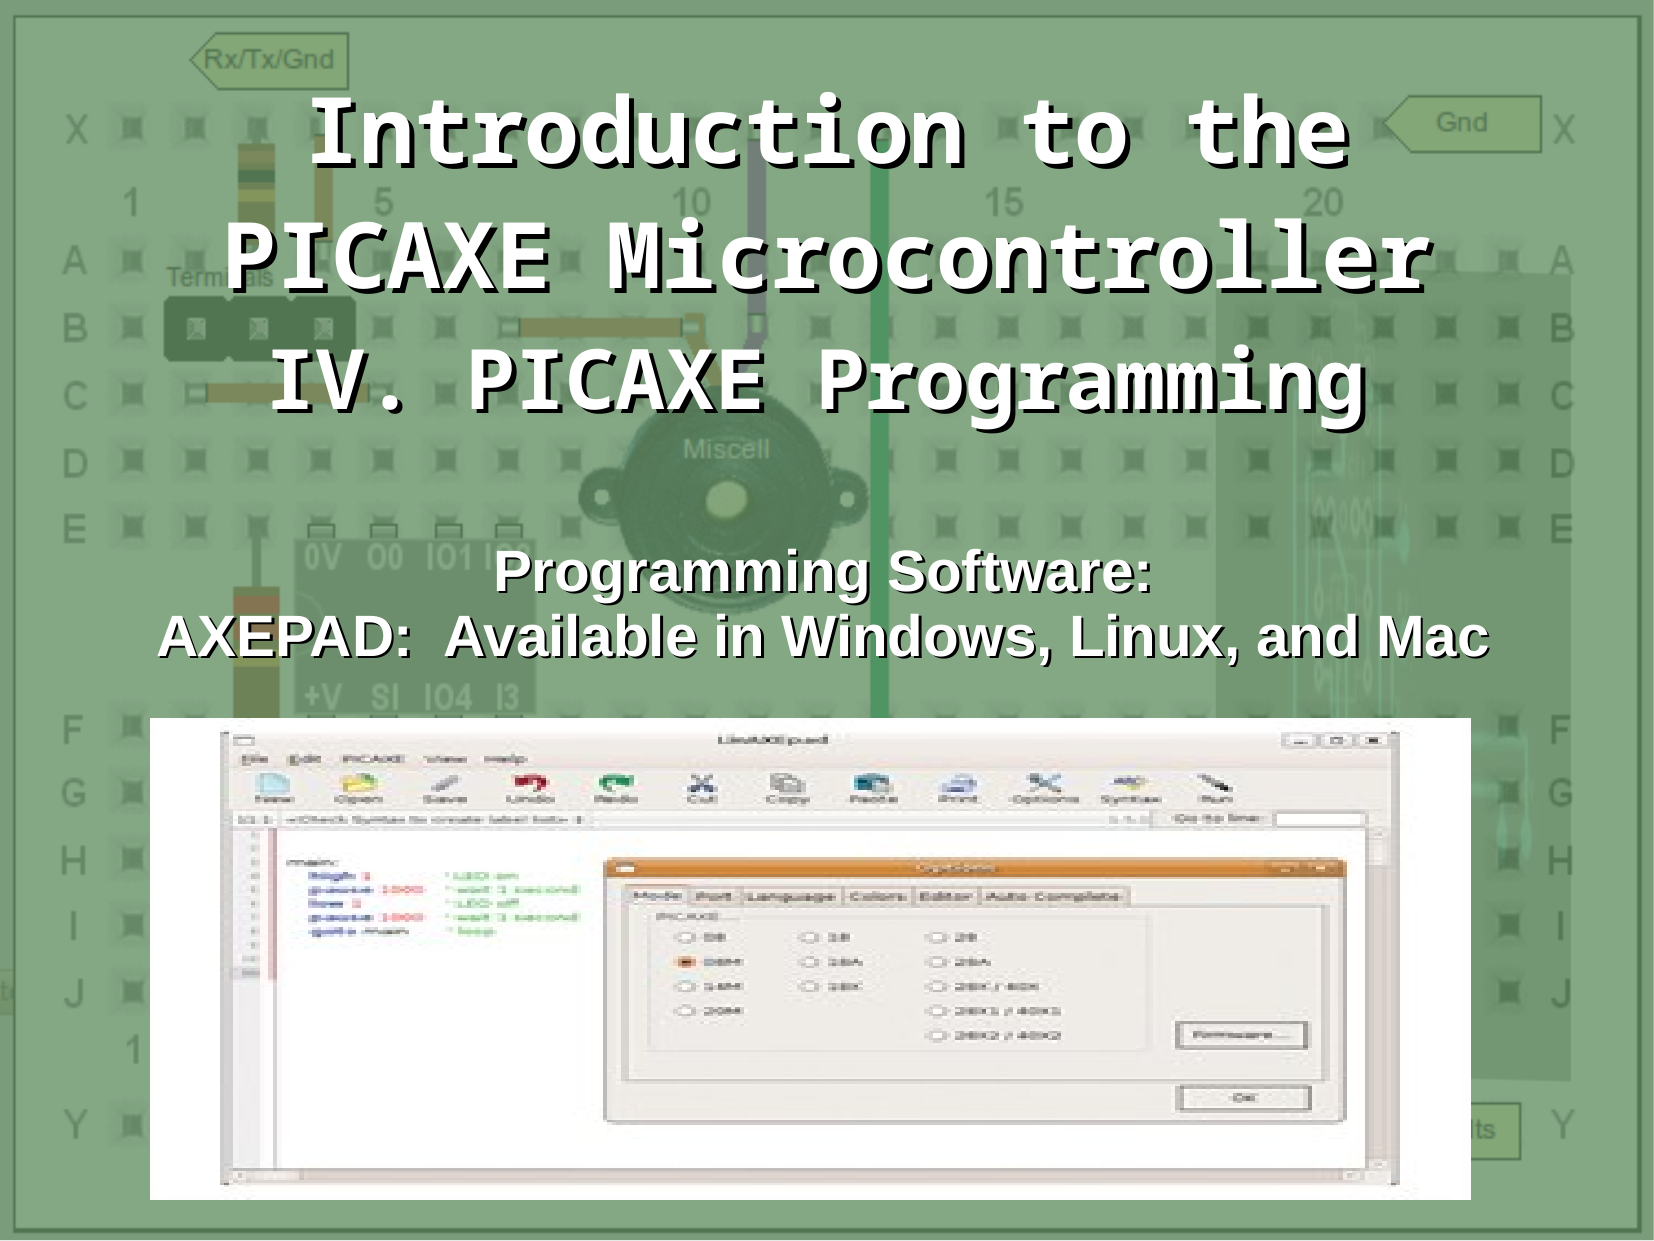

# Introduction to the PICAXE Microcontroller
IV. PICAXE Programming
Programming Software:
AXEPAD: Available in Windows, Linux, and Mac